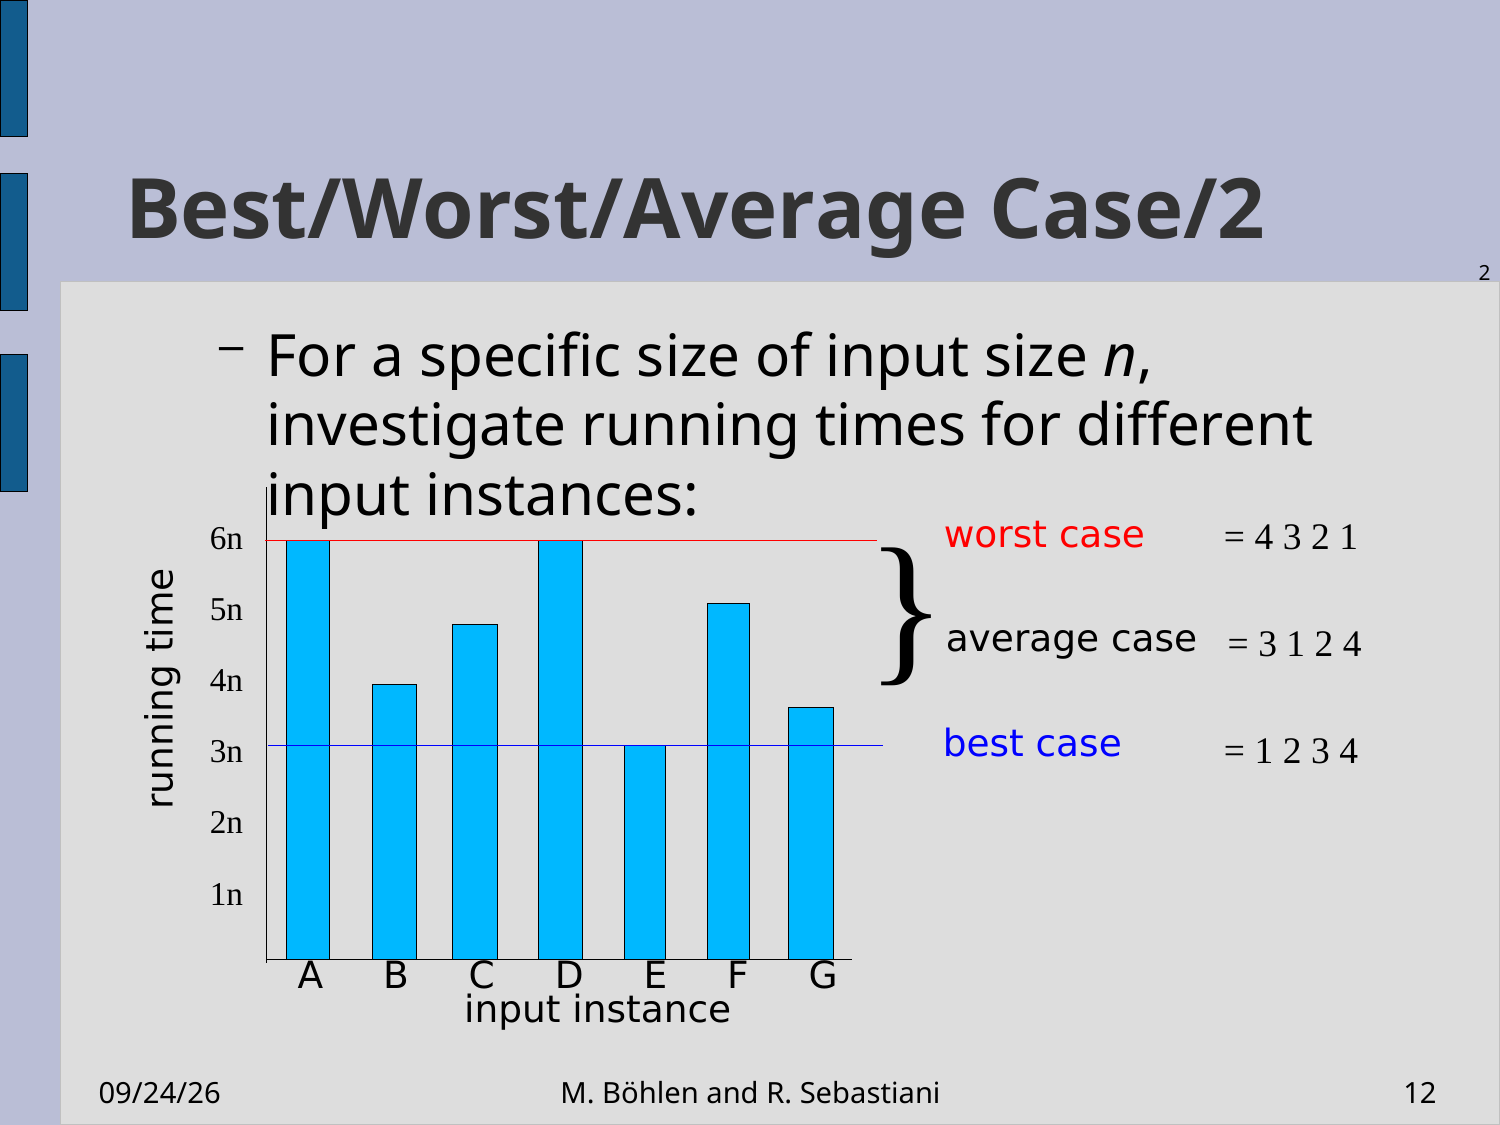

# Best/Worst/Average Case/2
2
For a specific size of input size n, investigate running times for different input instances:
= 4 3 2 1
6n
worst case
}
5n
= 3 1 2 4
average case
4n
running time
best case
= 1 2 3 4
3n
2n
1n
A B C D E F G
input instance
M. Böhlen and R. Sebastiani
12